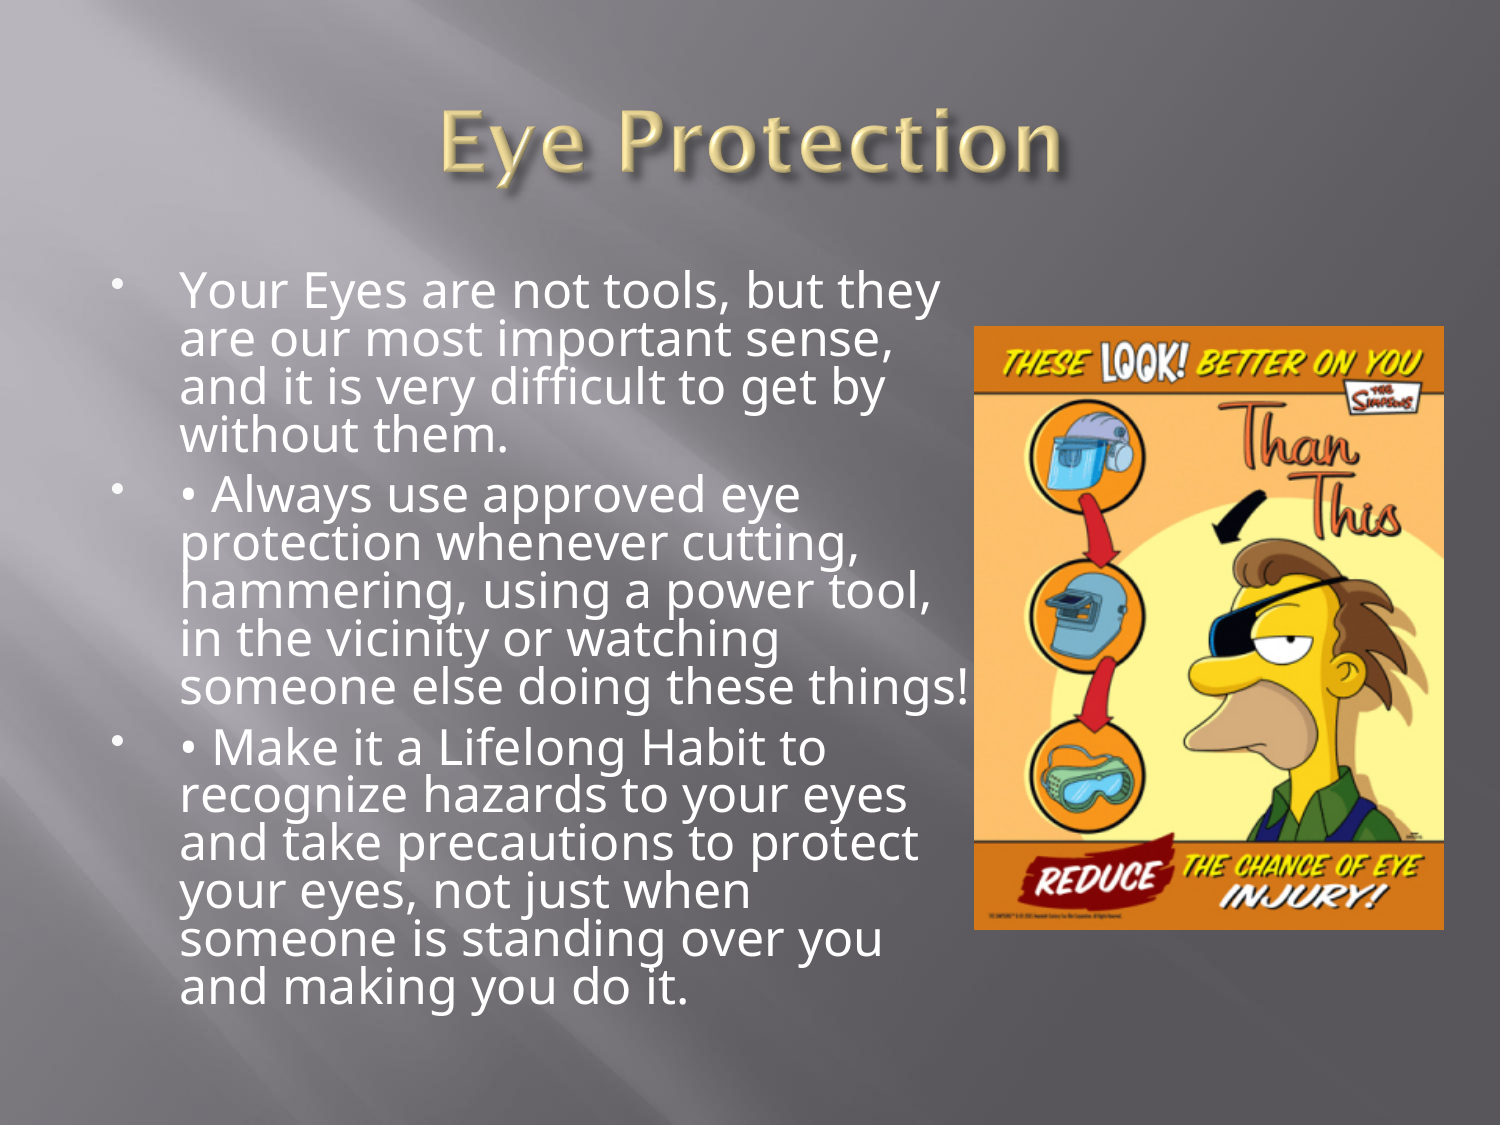

# Your Eyes are not tools, but they are our most important sense, and it is very difficult to get by without them.
• Always use approved eye protection whenever cutting, hammering, using a power tool, in the vicinity or watching someone else doing these things!
• Make it a Lifelong Habit to recognize hazards to your eyes and take precautions to protect your eyes, not just when someone is standing over you and making you do it.